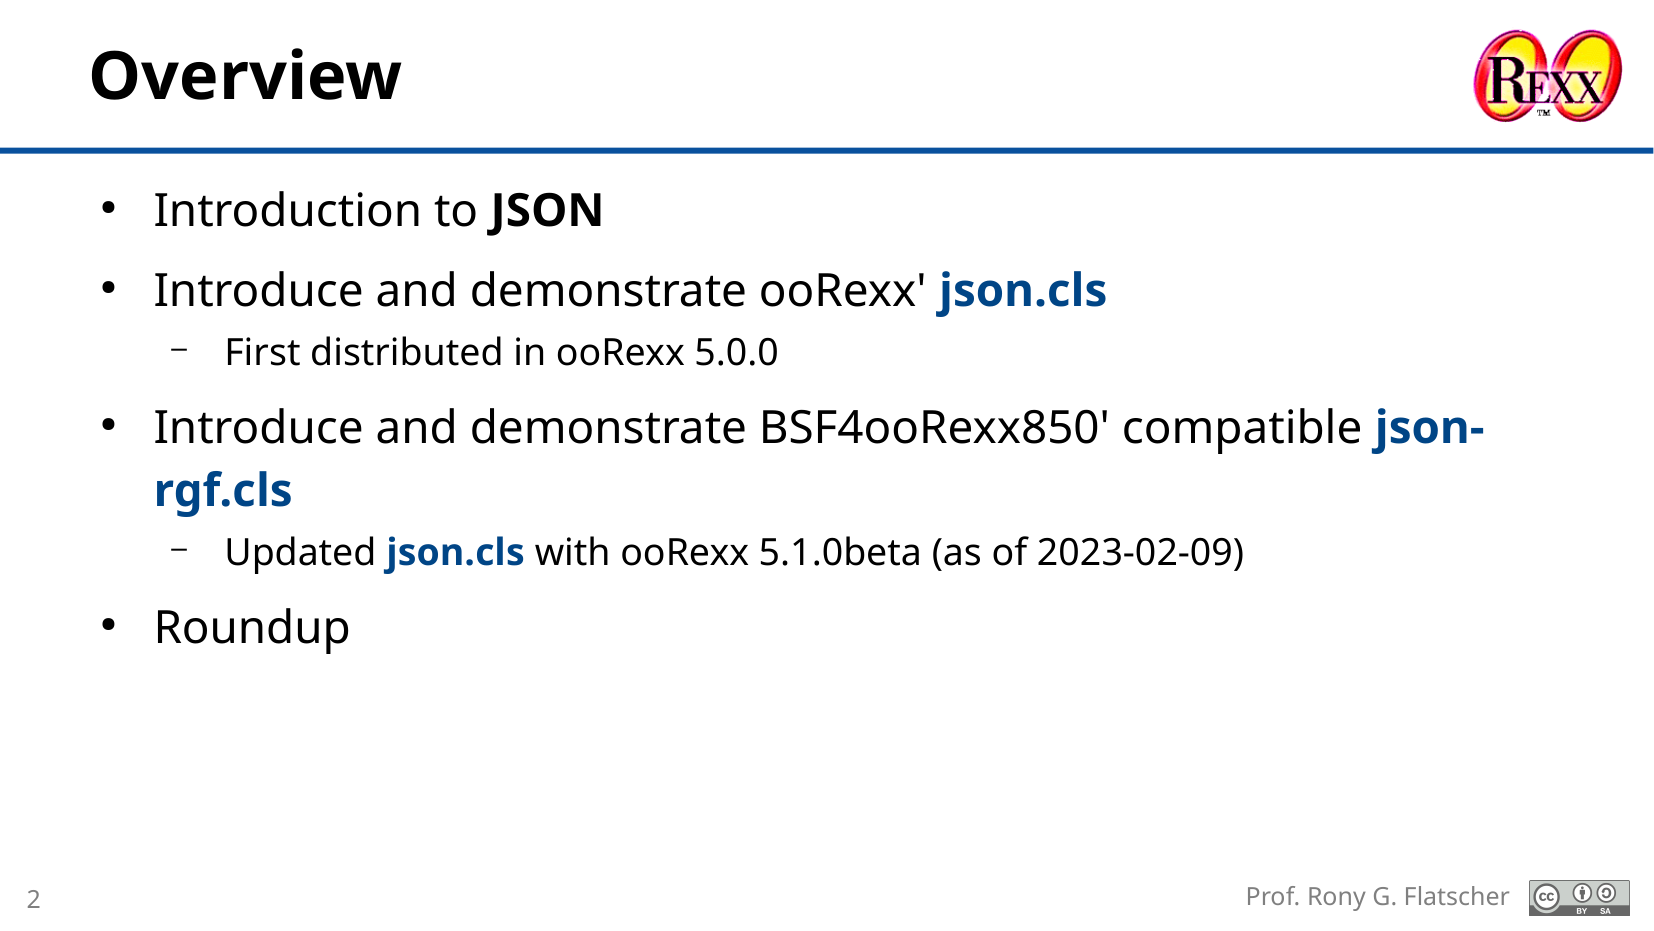

# Overview
Introduction to JSON
Introduce and demonstrate ooRexx' json.cls
First distributed in ooRexx 5.0.0
Introduce and demonstrate BSF4ooRexx850' compatible json-rgf.cls
Updated json.cls with ooRexx 5.1.0beta (as of 2023-02-09)
Roundup